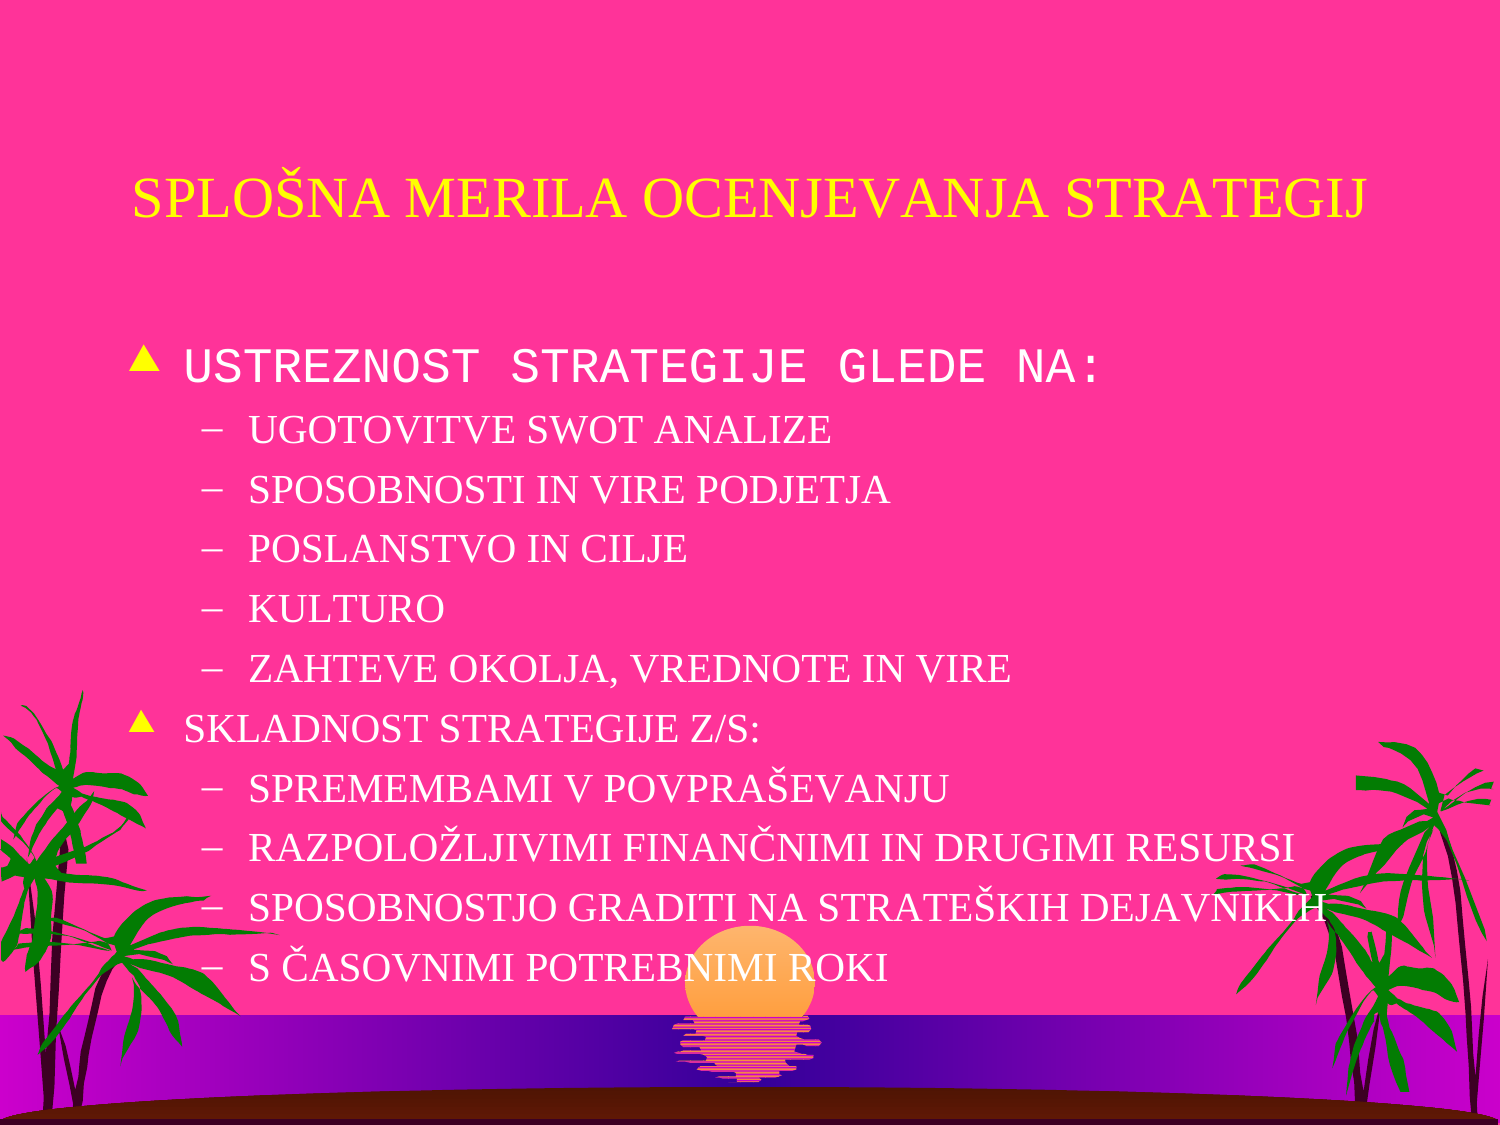

SPLOŠNA MERILA OCENJEVANJA STRATEGIJ
USTREZNOST STRATEGIJE GLEDE NA:
UGOTOVITVE SWOT ANALIZE
SPOSOBNOSTI IN VIRE PODJETJA
POSLANSTVO IN CILJE
KULTURO
ZAHTEVE OKOLJA, VREDNOTE IN VIRE
SKLADNOST STRATEGIJE Z/S:
SPREMEMBAMI V POVPRAŠEVANJU
RAZPOLOŽLJIVIMI FINANČNIMI IN DRUGIMI RESURSI
SPOSOBNOSTJO GRADITI NA STRATEŠKIH DEJAVNIKIH
S ČASOVNIMI POTREBNIMI ROKI